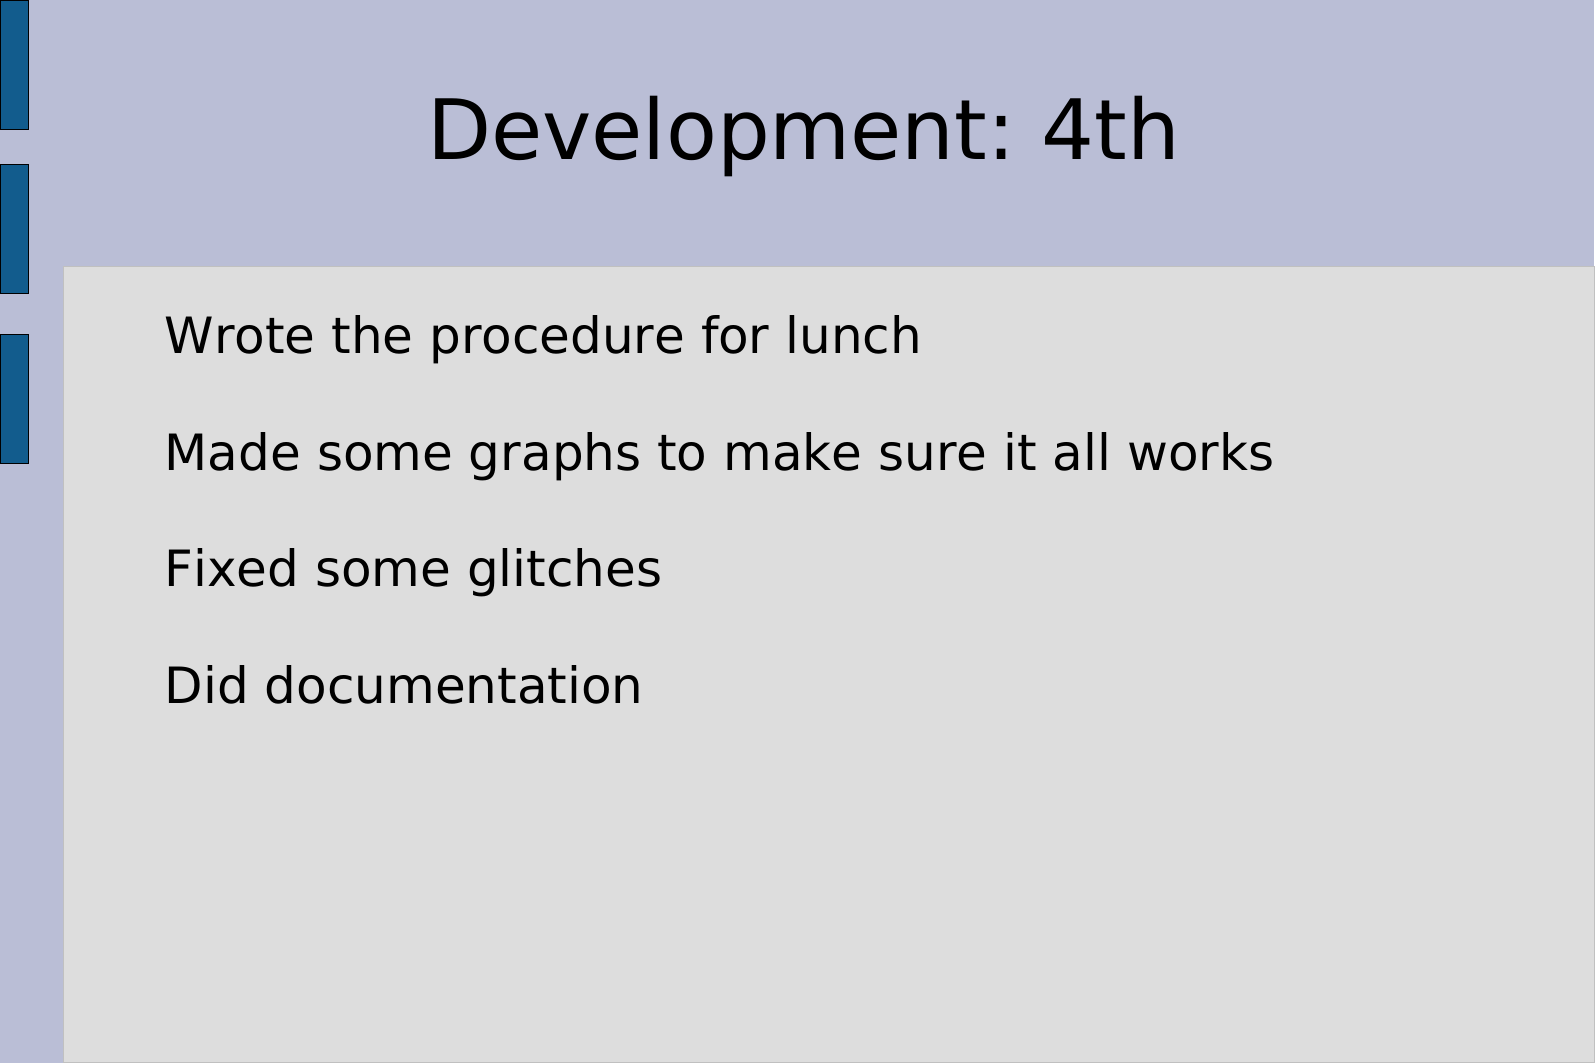

Development: 4th
Wrote the procedure for lunch
Made some graphs to make sure it all works
Fixed some glitches
Did documentation